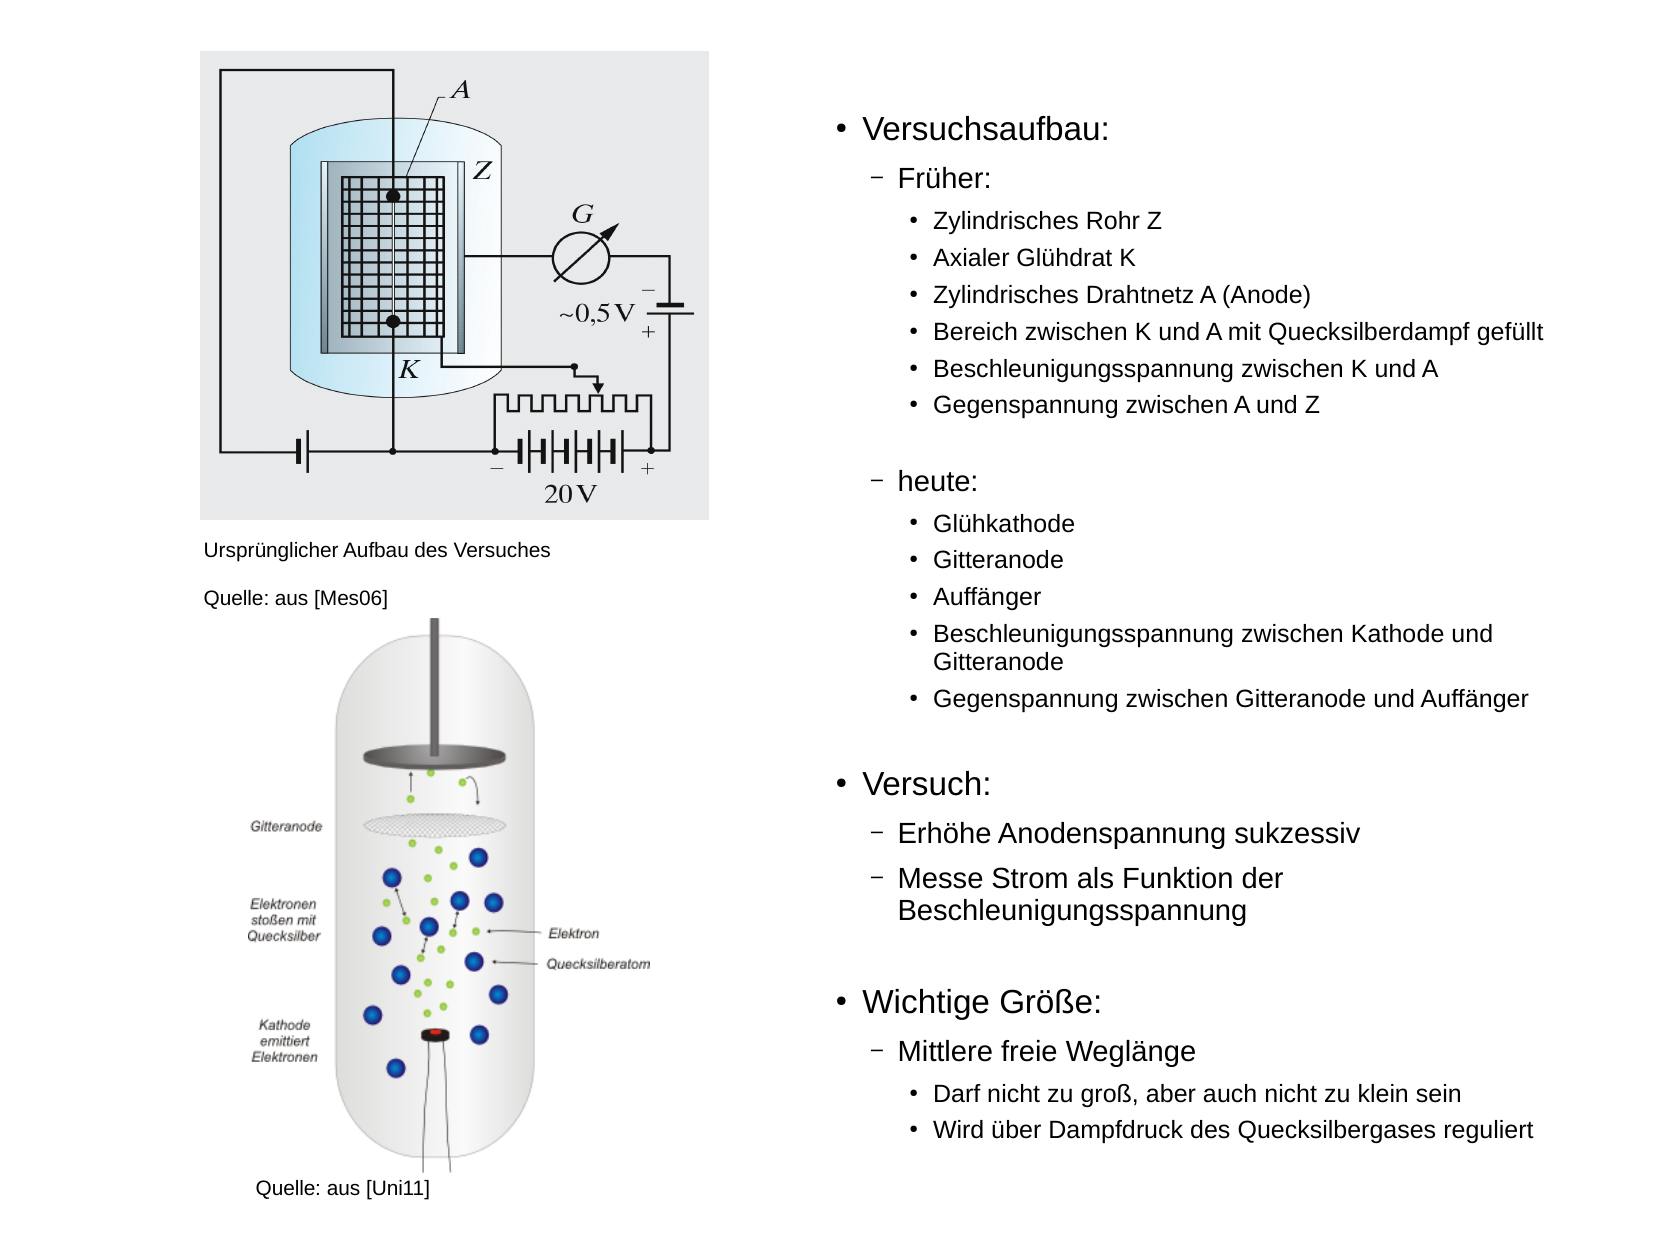

# Versuchsaufbau:
Früher:
Zylindrisches Rohr Z
Axialer Glühdrat K
Zylindrisches Drahtnetz A (Anode)
Bereich zwischen K und A mit Quecksilberdampf gefüllt
Beschleunigungsspannung zwischen K und A
Gegenspannung zwischen A und Z
heute:
Glühkathode
Gitteranode
Auffänger
Beschleunigungsspannung zwischen Kathode und Gitteranode
Gegenspannung zwischen Gitteranode und Auffänger
Versuch:
Erhöhe Anodenspannung sukzessiv
Messe Strom als Funktion der Beschleunigungsspannung
Wichtige Größe:
Mittlere freie Weglänge
Darf nicht zu groß, aber auch nicht zu klein sein
Wird über Dampfdruck des Quecksilbergases reguliert
Ursprünglicher Aufbau des Versuches
Quelle: aus [Mes06]
Quelle: aus [Uni11]